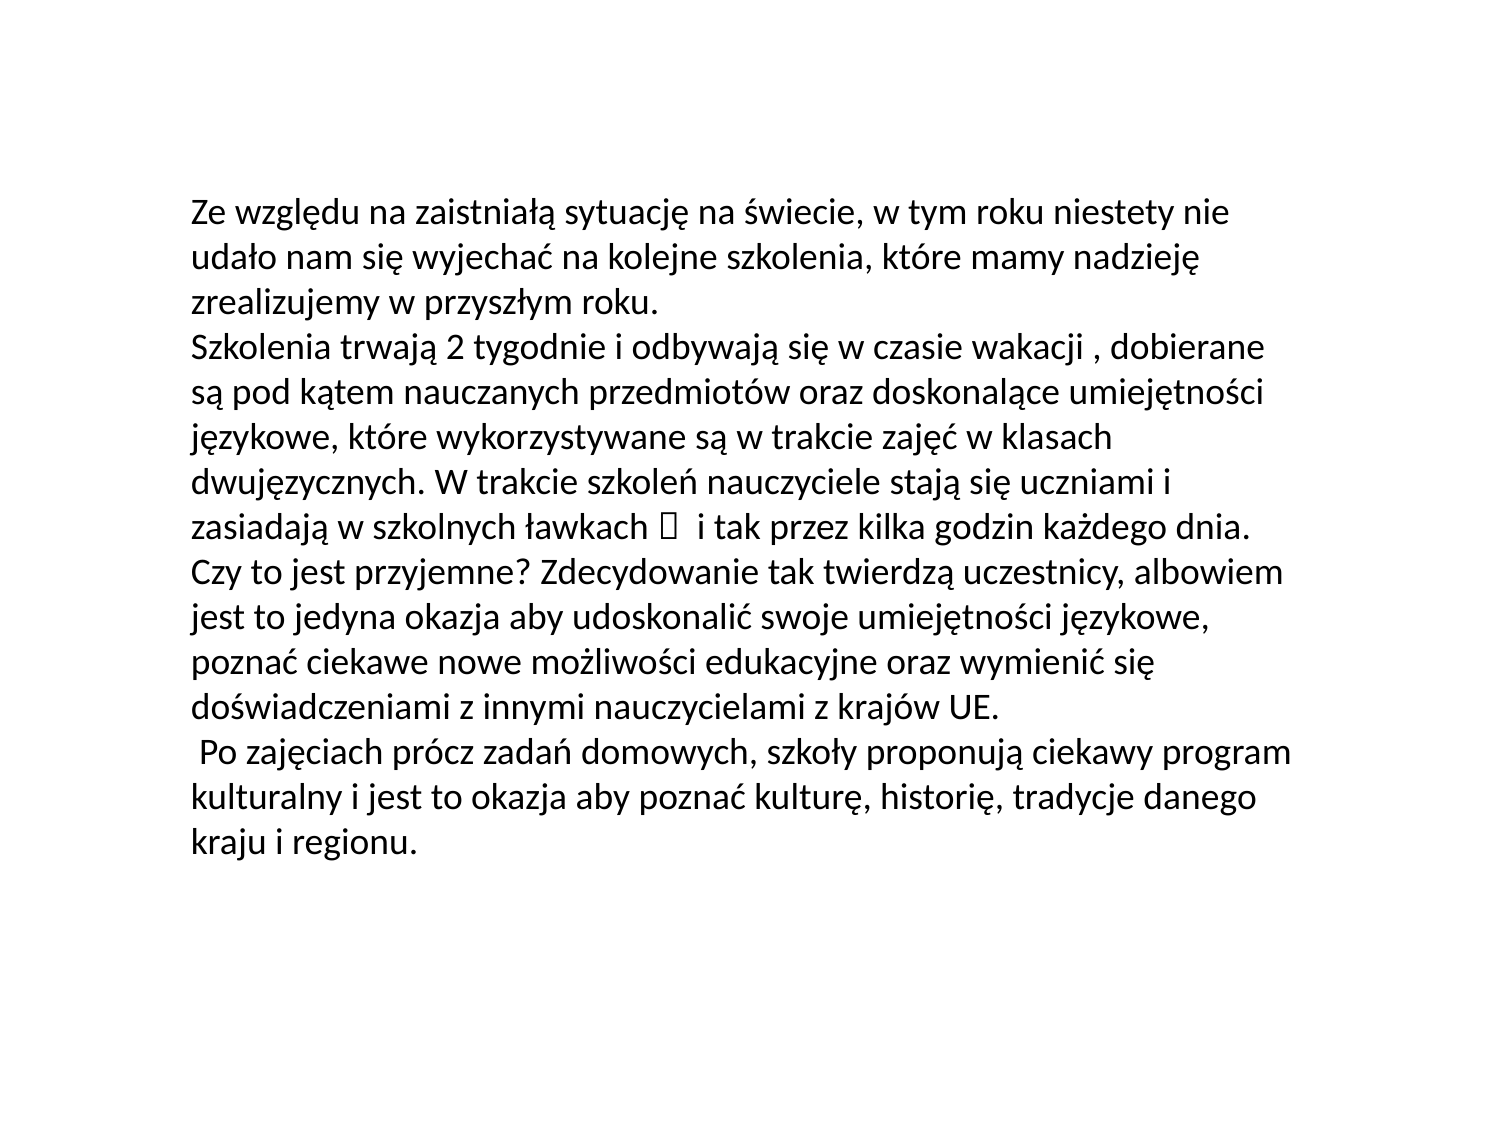

Ze względu na zaistniałą sytuację na świecie, w tym roku niestety nie udało nam się wyjechać na kolejne szkolenia, które mamy nadzieję zrealizujemy w przyszłym roku.
Szkolenia trwają 2 tygodnie i odbywają się w czasie wakacji , dobierane są pod kątem nauczanych przedmiotów oraz doskonalące umiejętności językowe, które wykorzystywane są w trakcie zajęć w klasach dwujęzycznych. W trakcie szkoleń nauczyciele stają się uczniami i zasiadają w szkolnych ławkach  i tak przez kilka godzin każdego dnia. Czy to jest przyjemne? Zdecydowanie tak twierdzą uczestnicy, albowiem jest to jedyna okazja aby udoskonalić swoje umiejętności językowe, poznać ciekawe nowe możliwości edukacyjne oraz wymienić się doświadczeniami z innymi nauczycielami z krajów UE.
 Po zajęciach prócz zadań domowych, szkoły proponują ciekawy program kulturalny i jest to okazja aby poznać kulturę, historię, tradycje danego kraju i regionu.